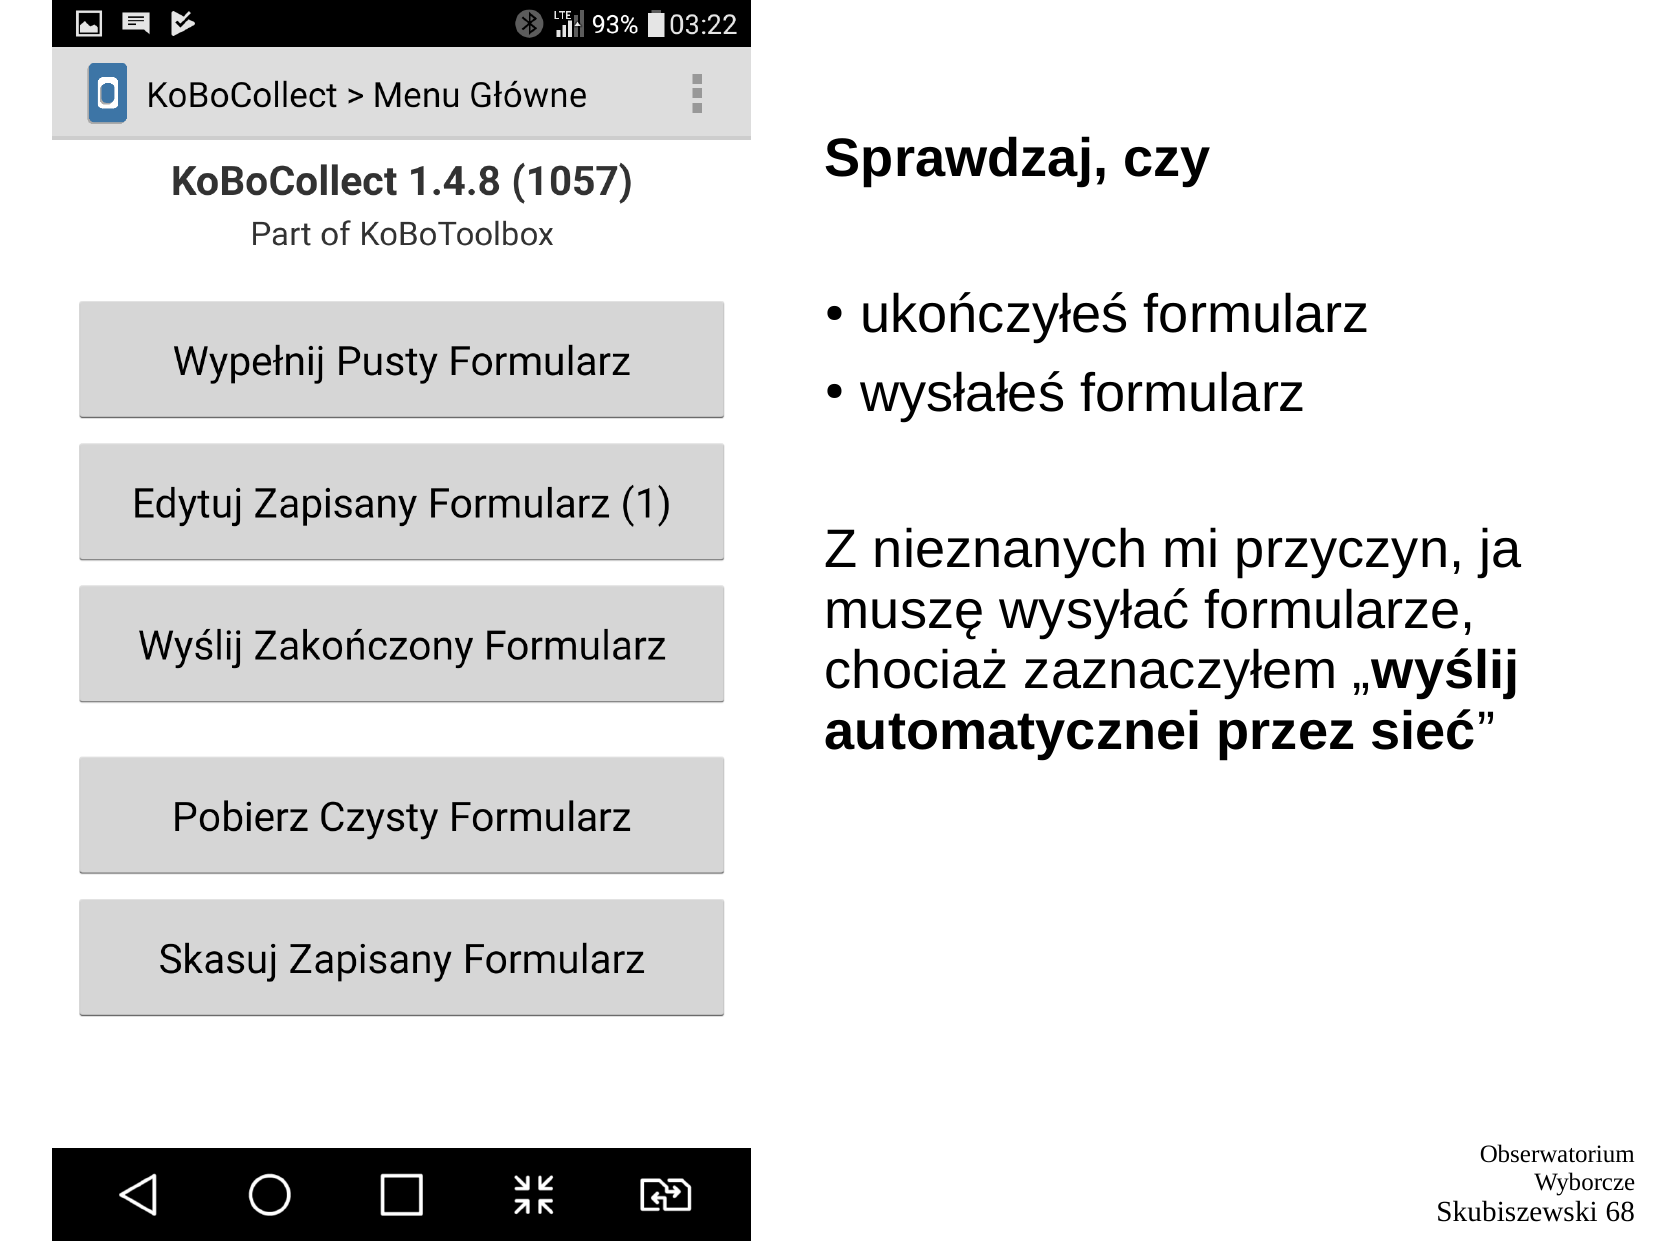

Sprawdzaj, czy
ukończyłeś formularz
wysłałeś formularz
Z nieznanych mi przyczyn, ja muszę wysyłać formularze, chociaż zaznaczyłem „wyślij automatycznei przez sieć”
68